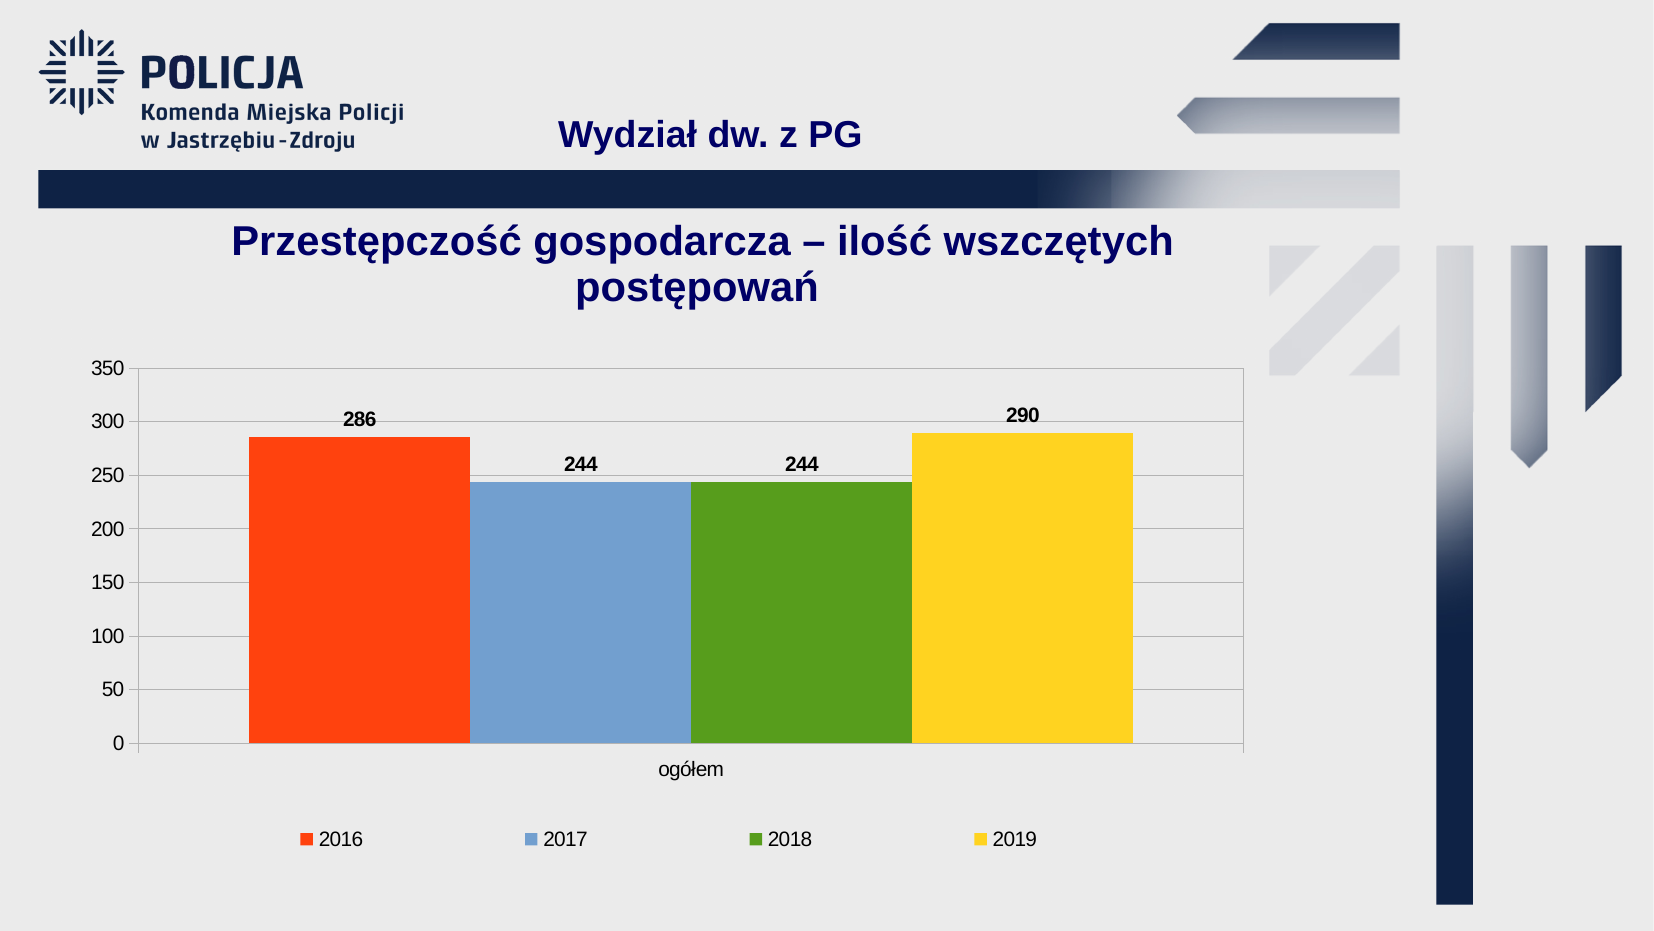

Wydział dw. z PG
# Przestępczość gospodarcza – ilość wszczętych postępowań
### Chart
| Category | 2016 | 2017 | 2018 | 2019 |
|---|---|---|---|---|
| ogółem | 286.0 | 244.0 | 244.0 | 290.0 |